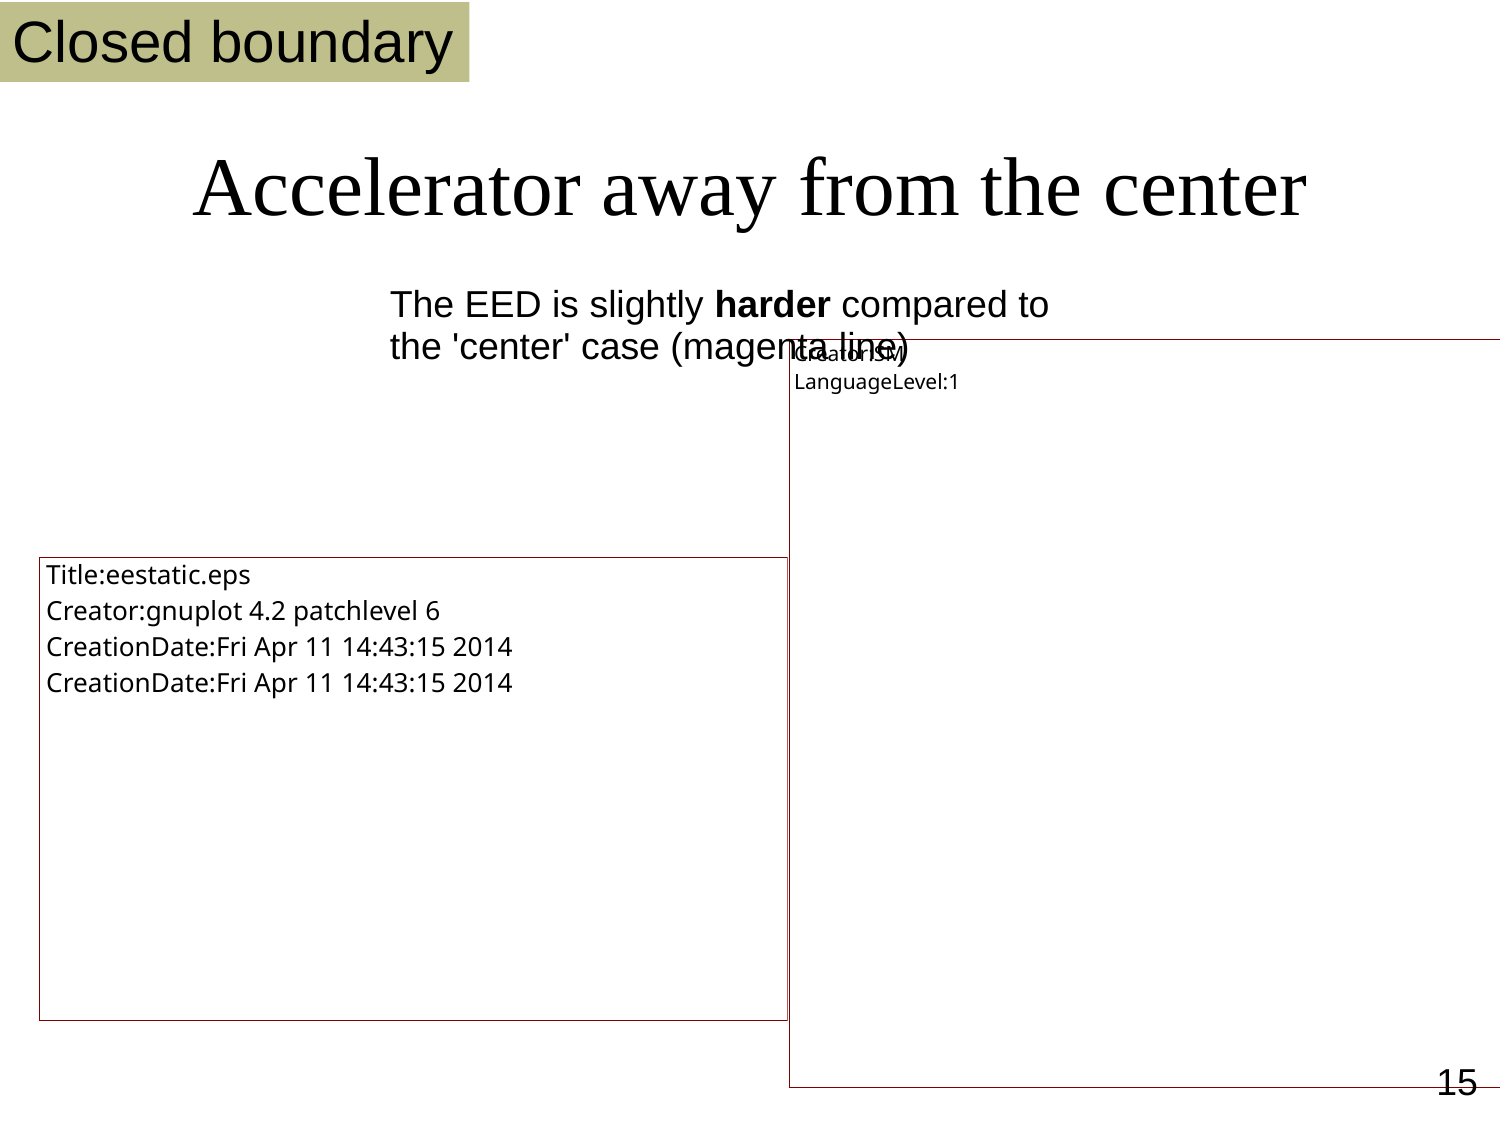

Closed boundary
# Accelerator away from the center
The EED is slightly harder compared to
the 'center' case (magenta line)